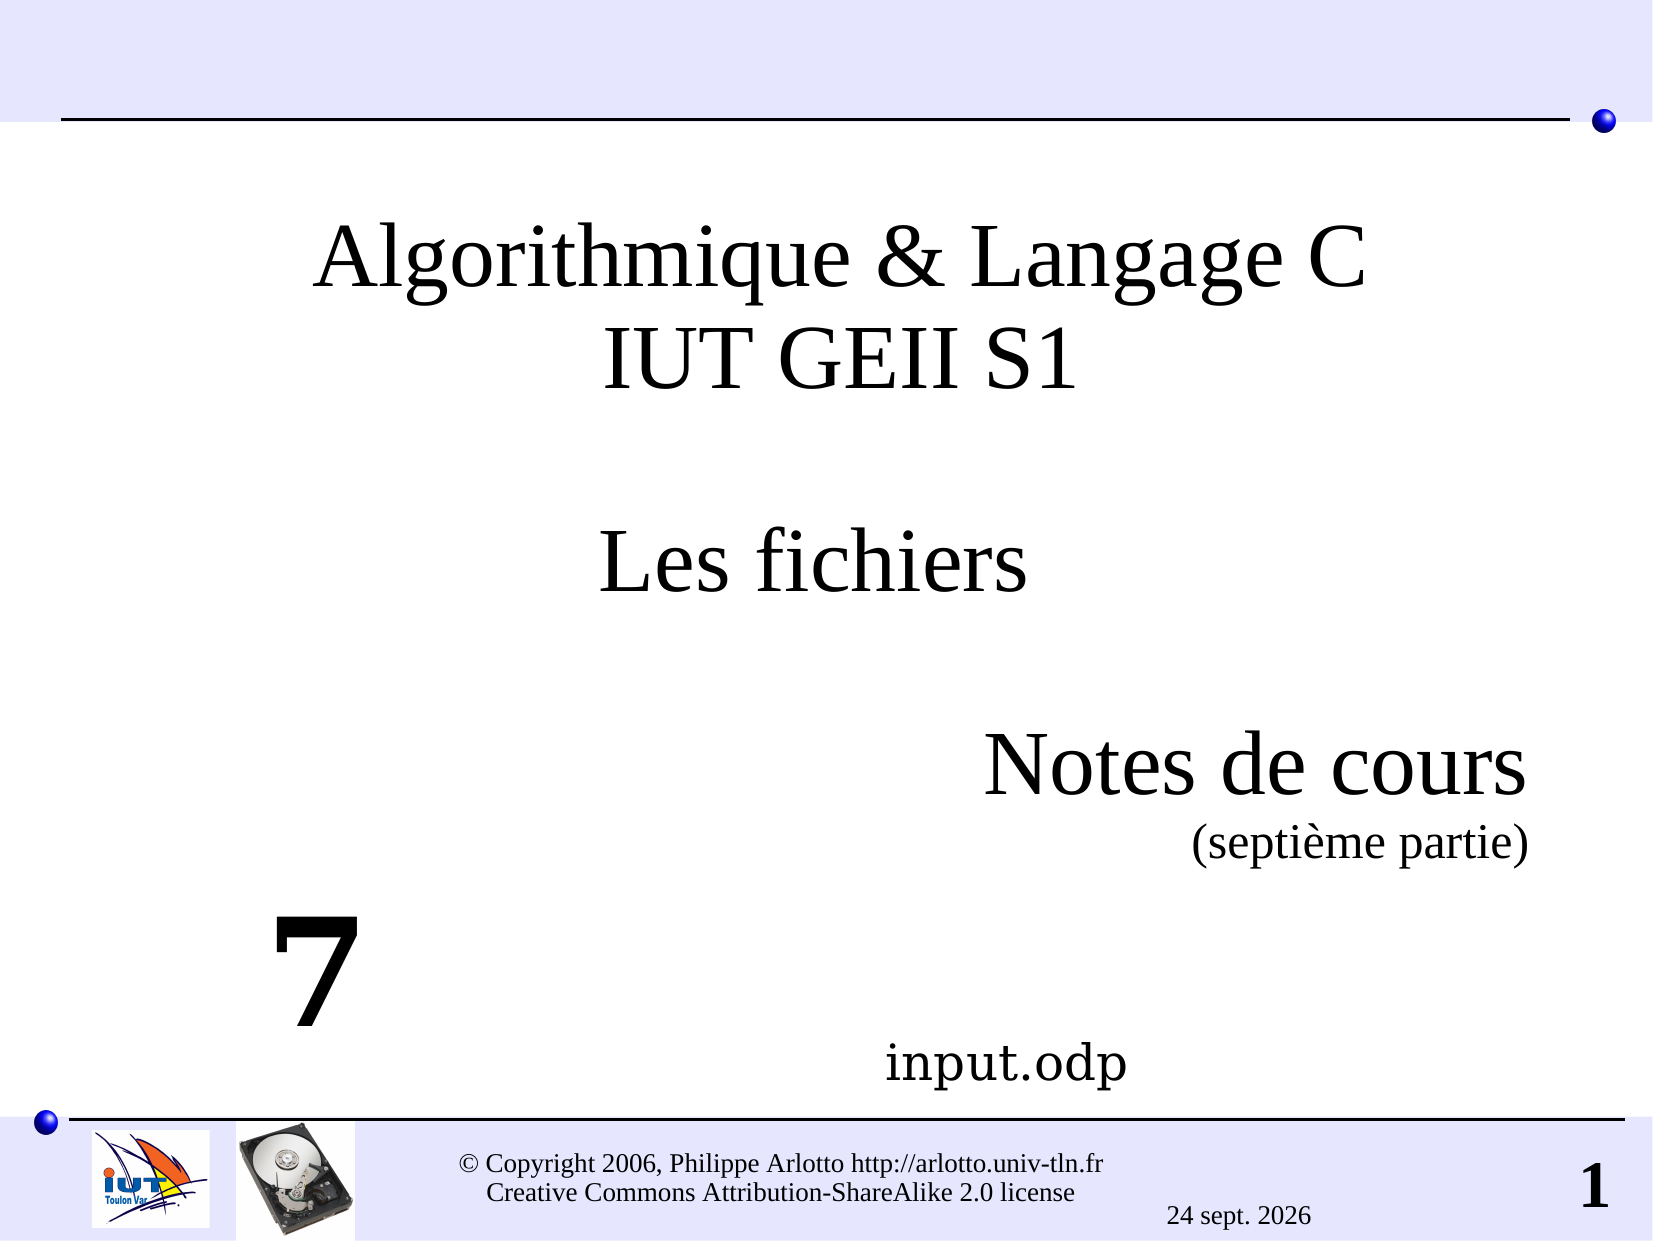

#
Algorithmique & Langage C
IUT GEII S1
Les fichiers
Notes de cours
(septième partie)
7
input.odp